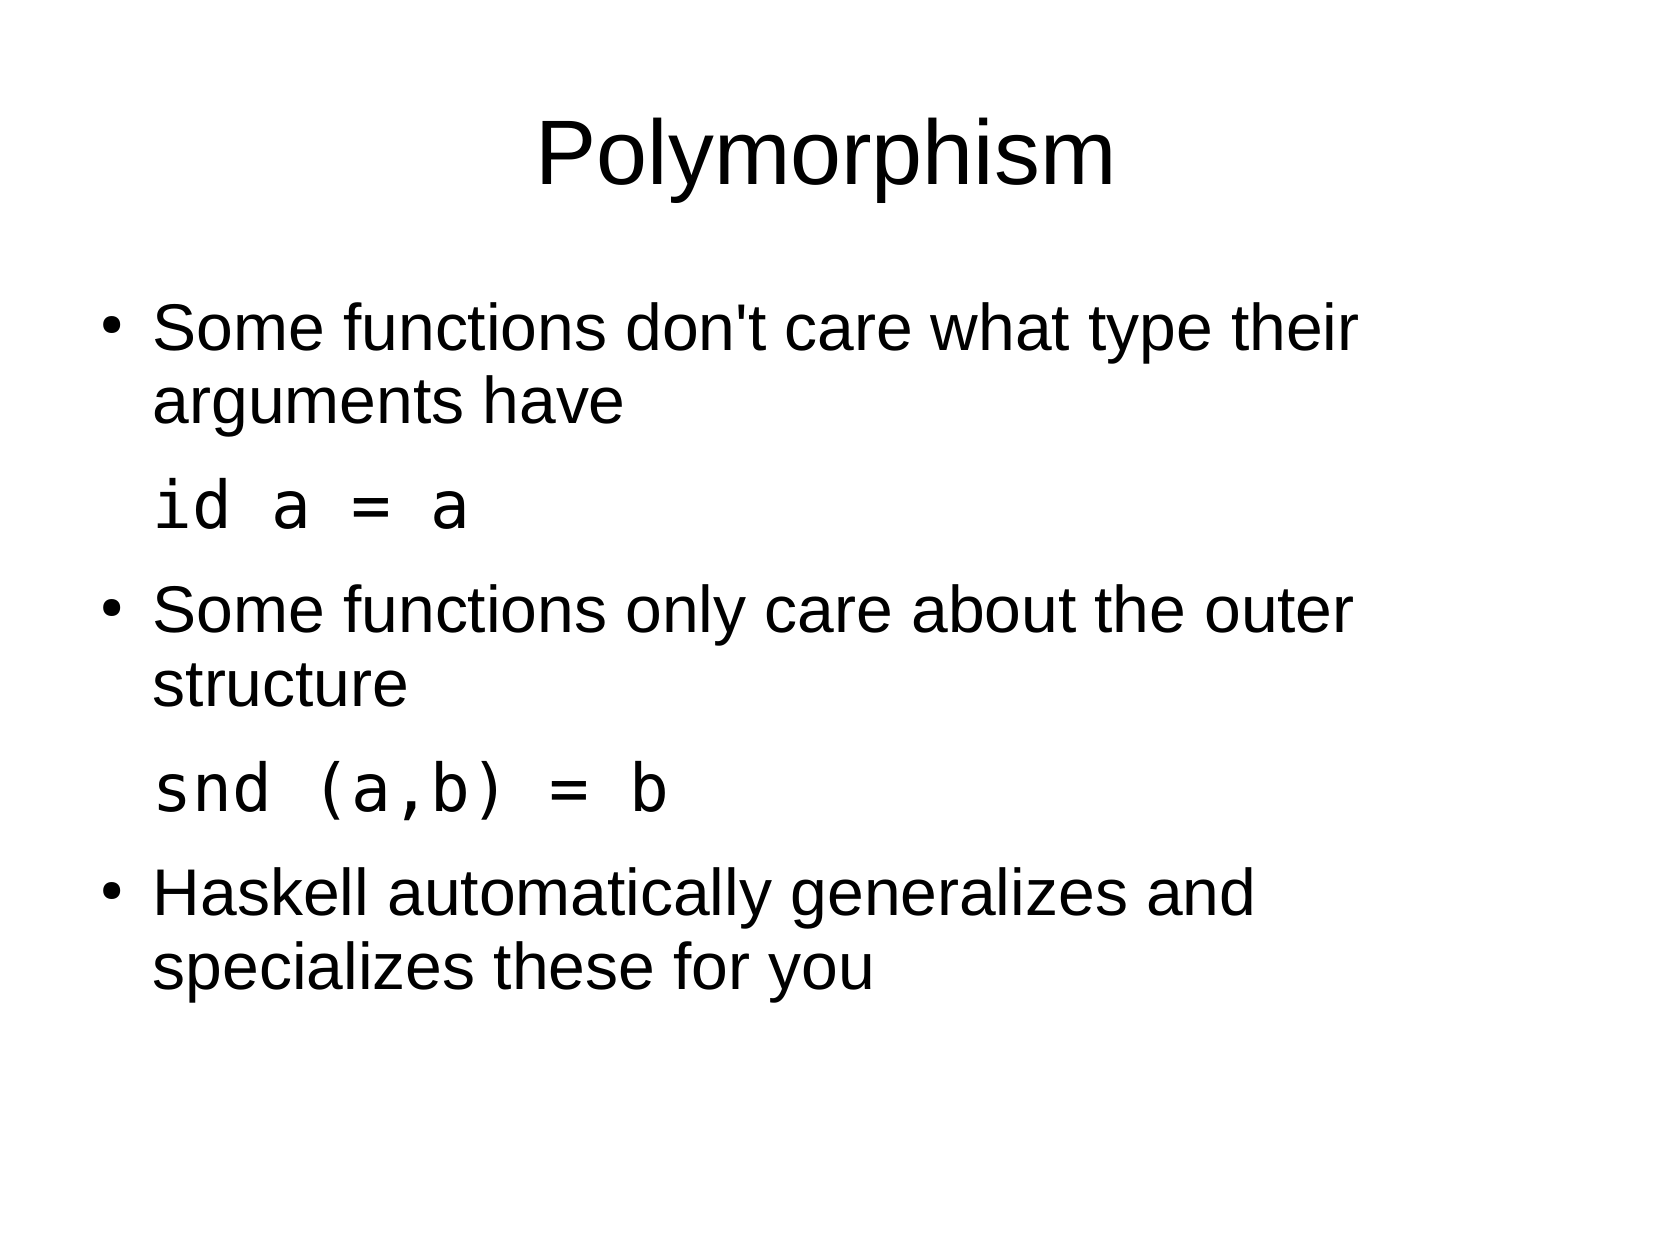

# Polymorphism
Some functions don't care what type their arguments have
id a = a
Some functions only care about the outer structure
snd (a,b) = b
Haskell automatically generalizes and specializes these for you